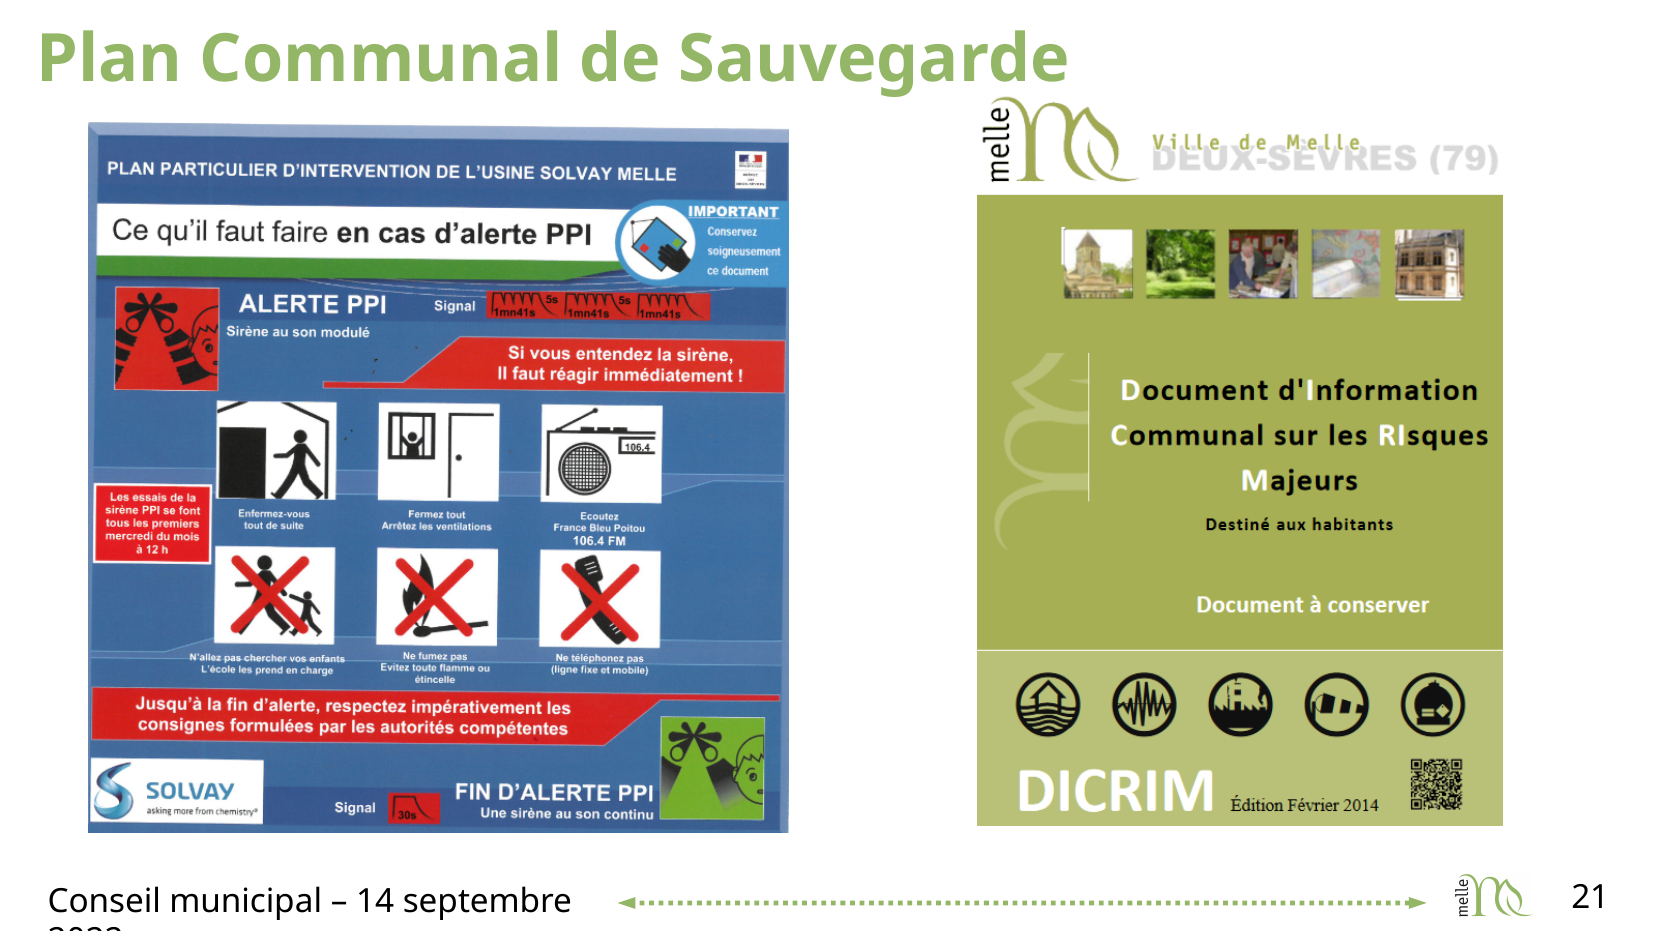

Plan Communal de Sauvegarde
Conseil municipal – 14 septembre 2022